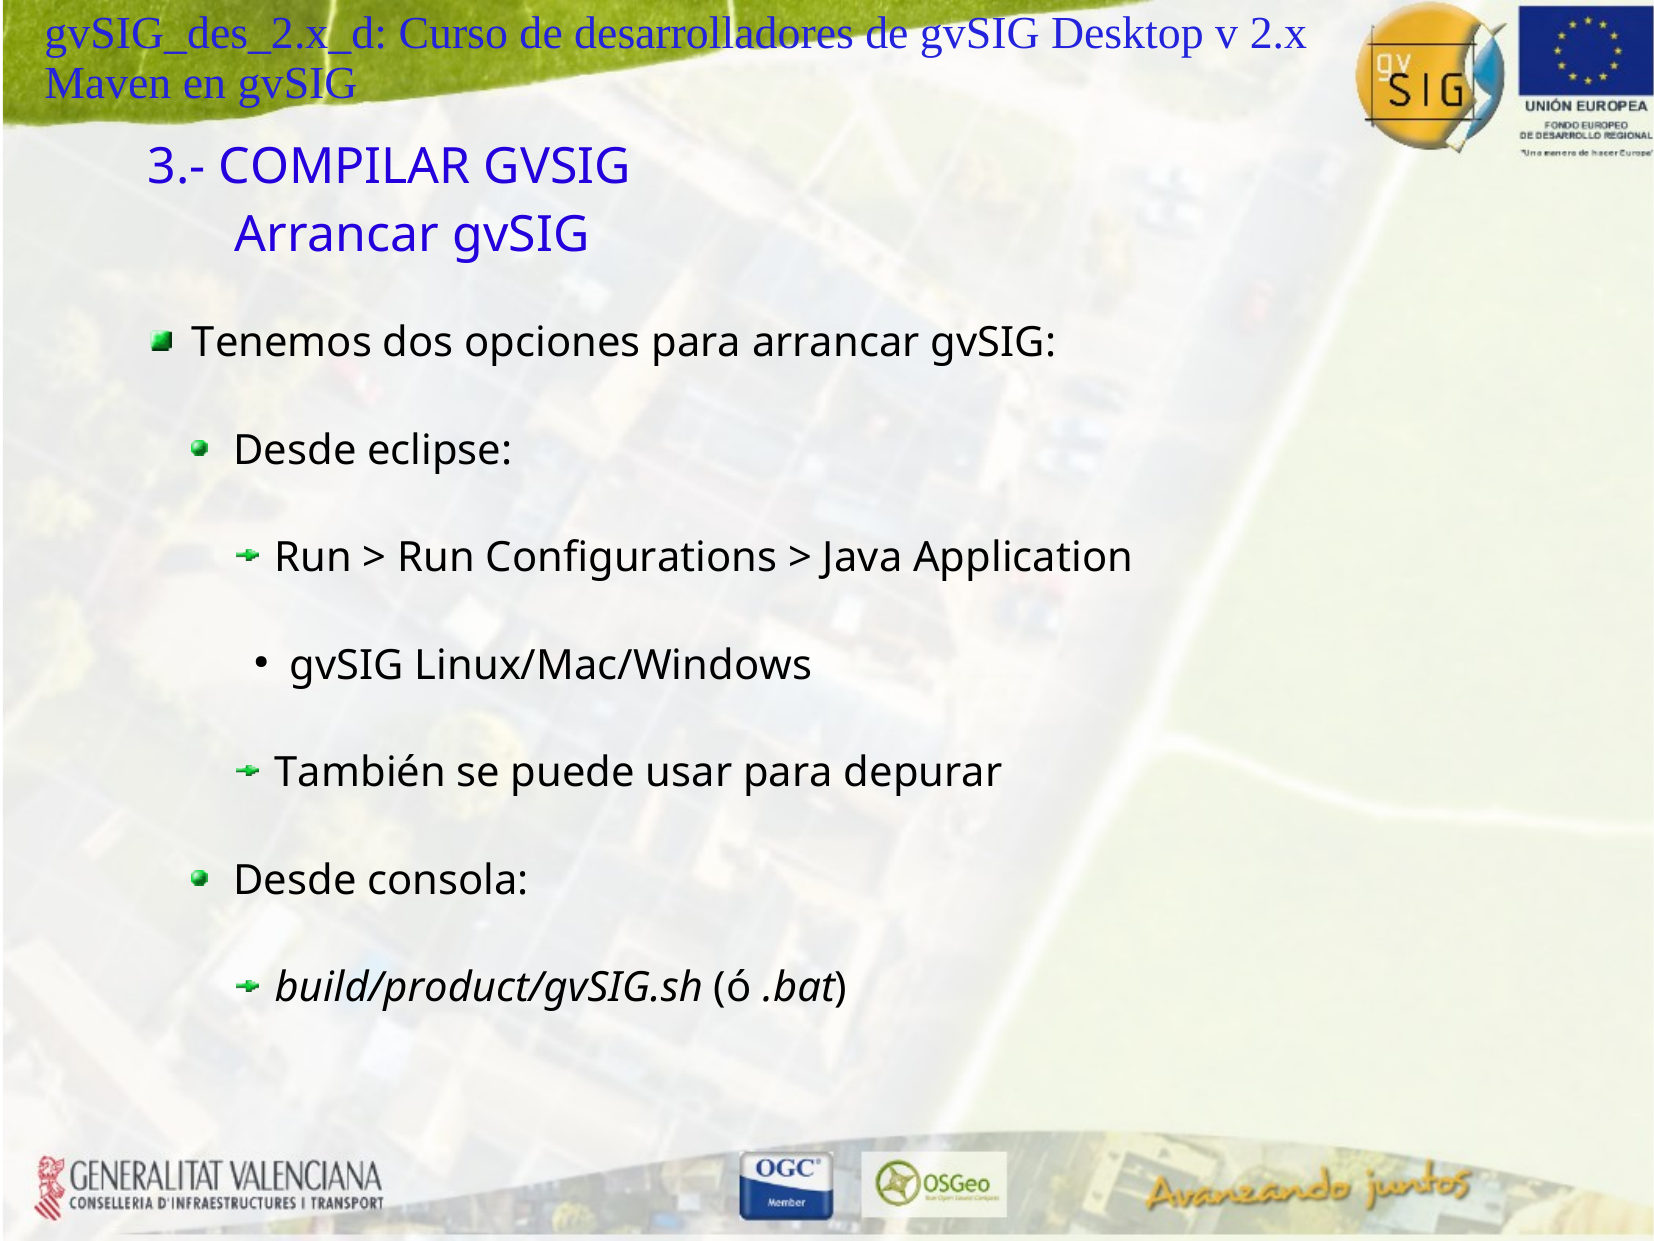

# 3.- COMPILAR GVSIG Arrancar gvSIG
Tenemos dos opciones para arrancar gvSIG:
Desde eclipse:
Run > Run Configurations > Java Application
gvSIG Linux/Mac/Windows
También se puede usar para depurar
Desde consola:
build/product/gvSIG.sh (ó .bat)